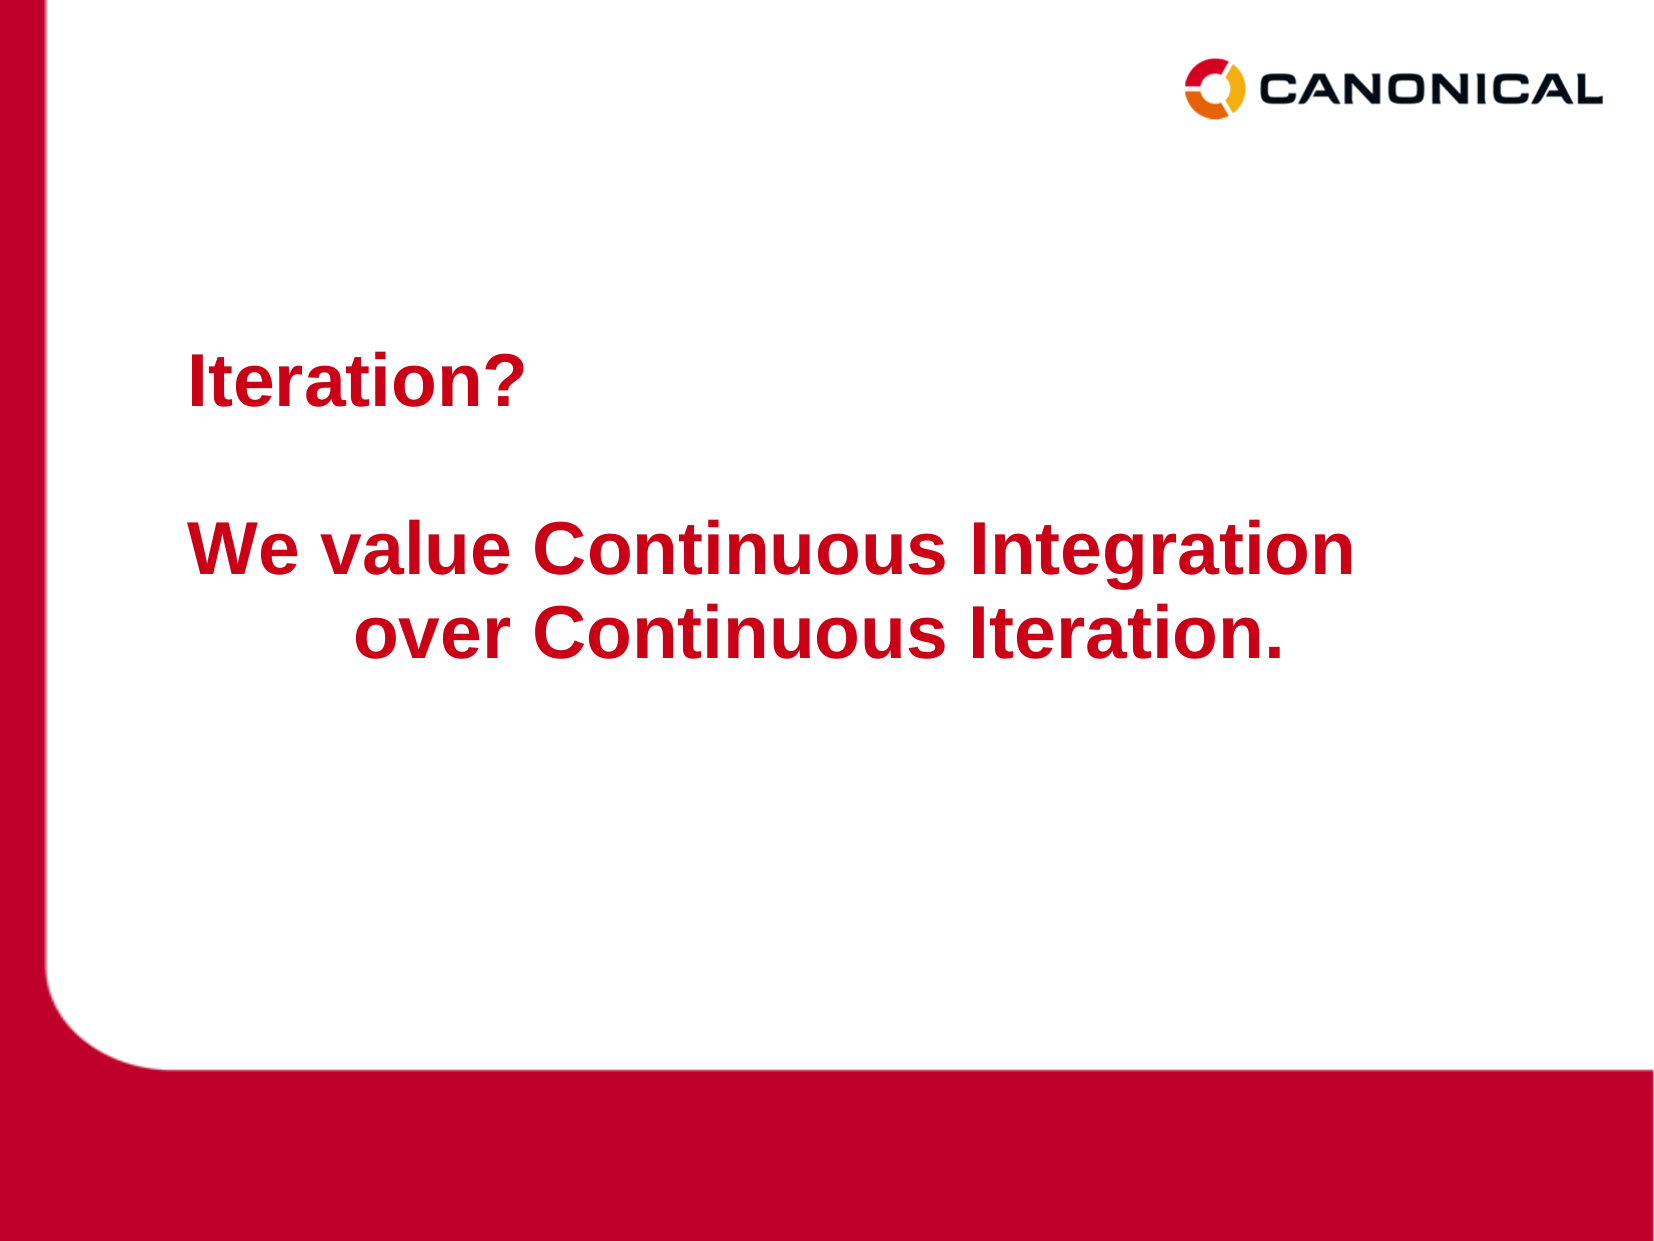

# Iteration? We value Continuous Integration over Continuous Iteration.